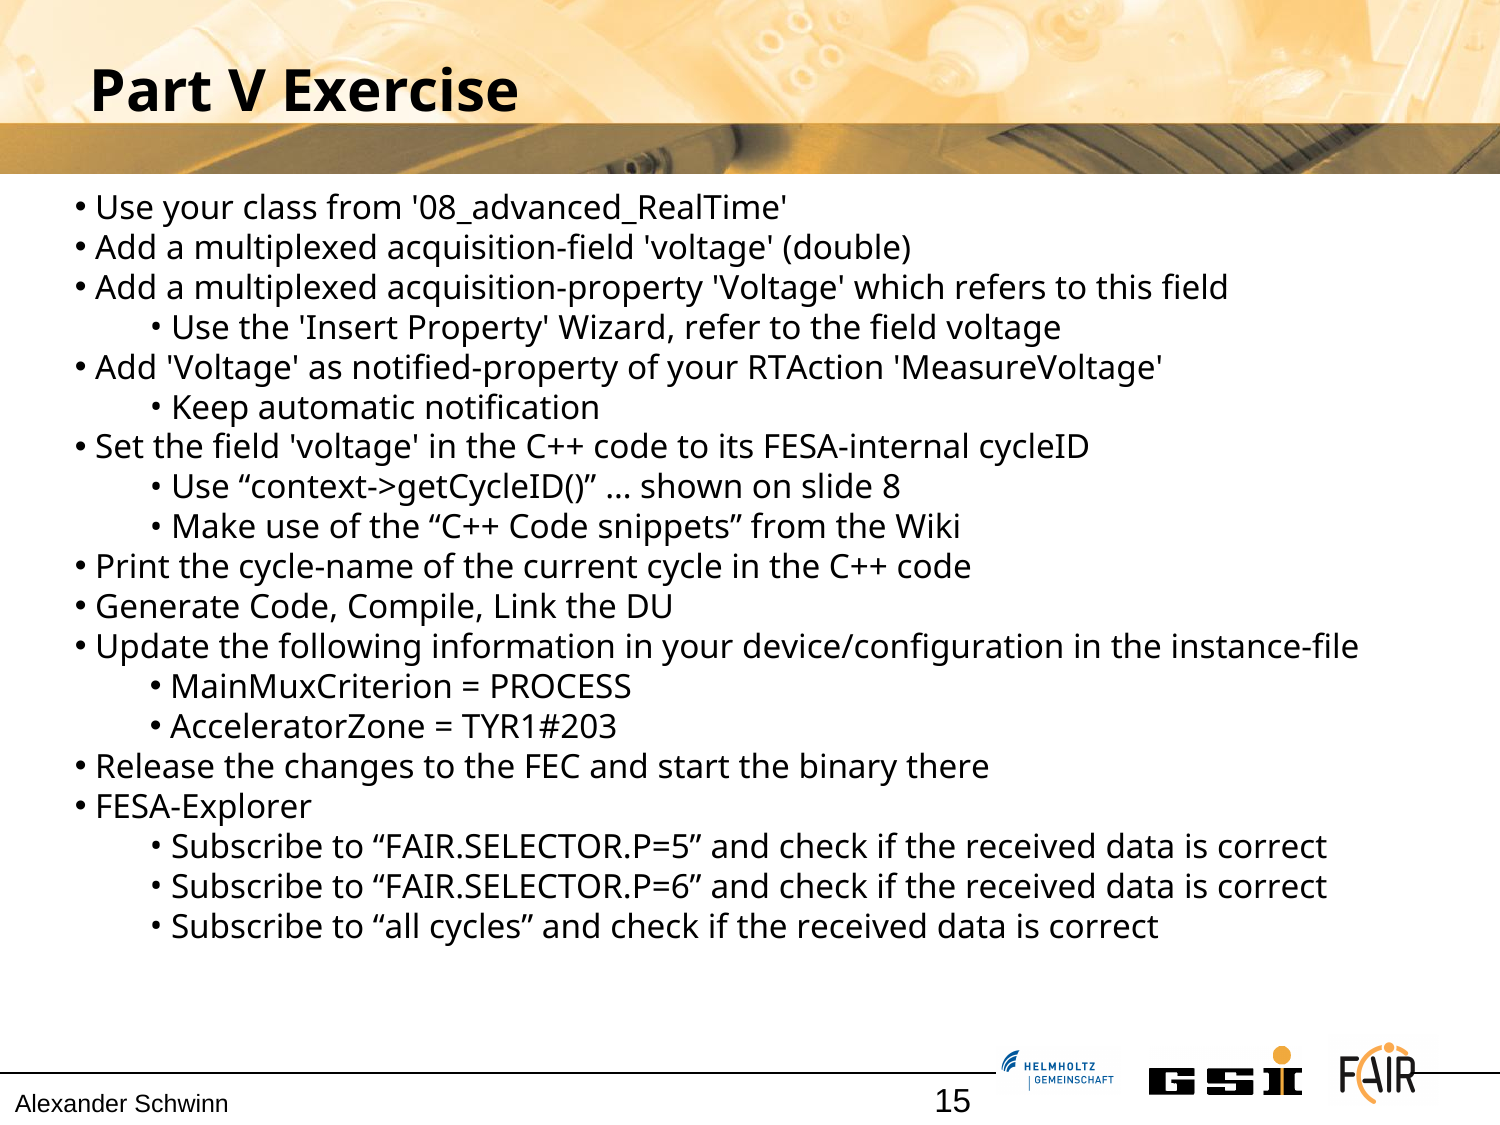

Part V Exercise
 Use your class from '08_advanced_RealTime'
 Add a multiplexed acquisition-field 'voltage' (double)
 Add a multiplexed acquisition-property 'Voltage' which refers to this field
 Use the 'Insert Property' Wizard, refer to the field voltage
 Add 'Voltage' as notified-property of your RTAction 'MeasureVoltage'
 Keep automatic notification
 Set the field 'voltage' in the C++ code to its FESA-internal cycleID
 Use “context->getCycleID()” … shown on slide 8
 Make use of the “C++ Code snippets” from the Wiki
 Print the cycle-name of the current cycle in the C++ code
 Generate Code, Compile, Link the DU
 Update the following information in your device/configuration in the instance-file
 MainMuxCriterion = PROCESS
 AcceleratorZone = TYR1#203
 Release the changes to the FEC and start the binary there
 FESA-Explorer
 Subscribe to “FAIR.SELECTOR.P=5” and check if the received data is correct
 Subscribe to “FAIR.SELECTOR.P=6” and check if the received data is correct
 Subscribe to “all cycles” and check if the received data is correct
15